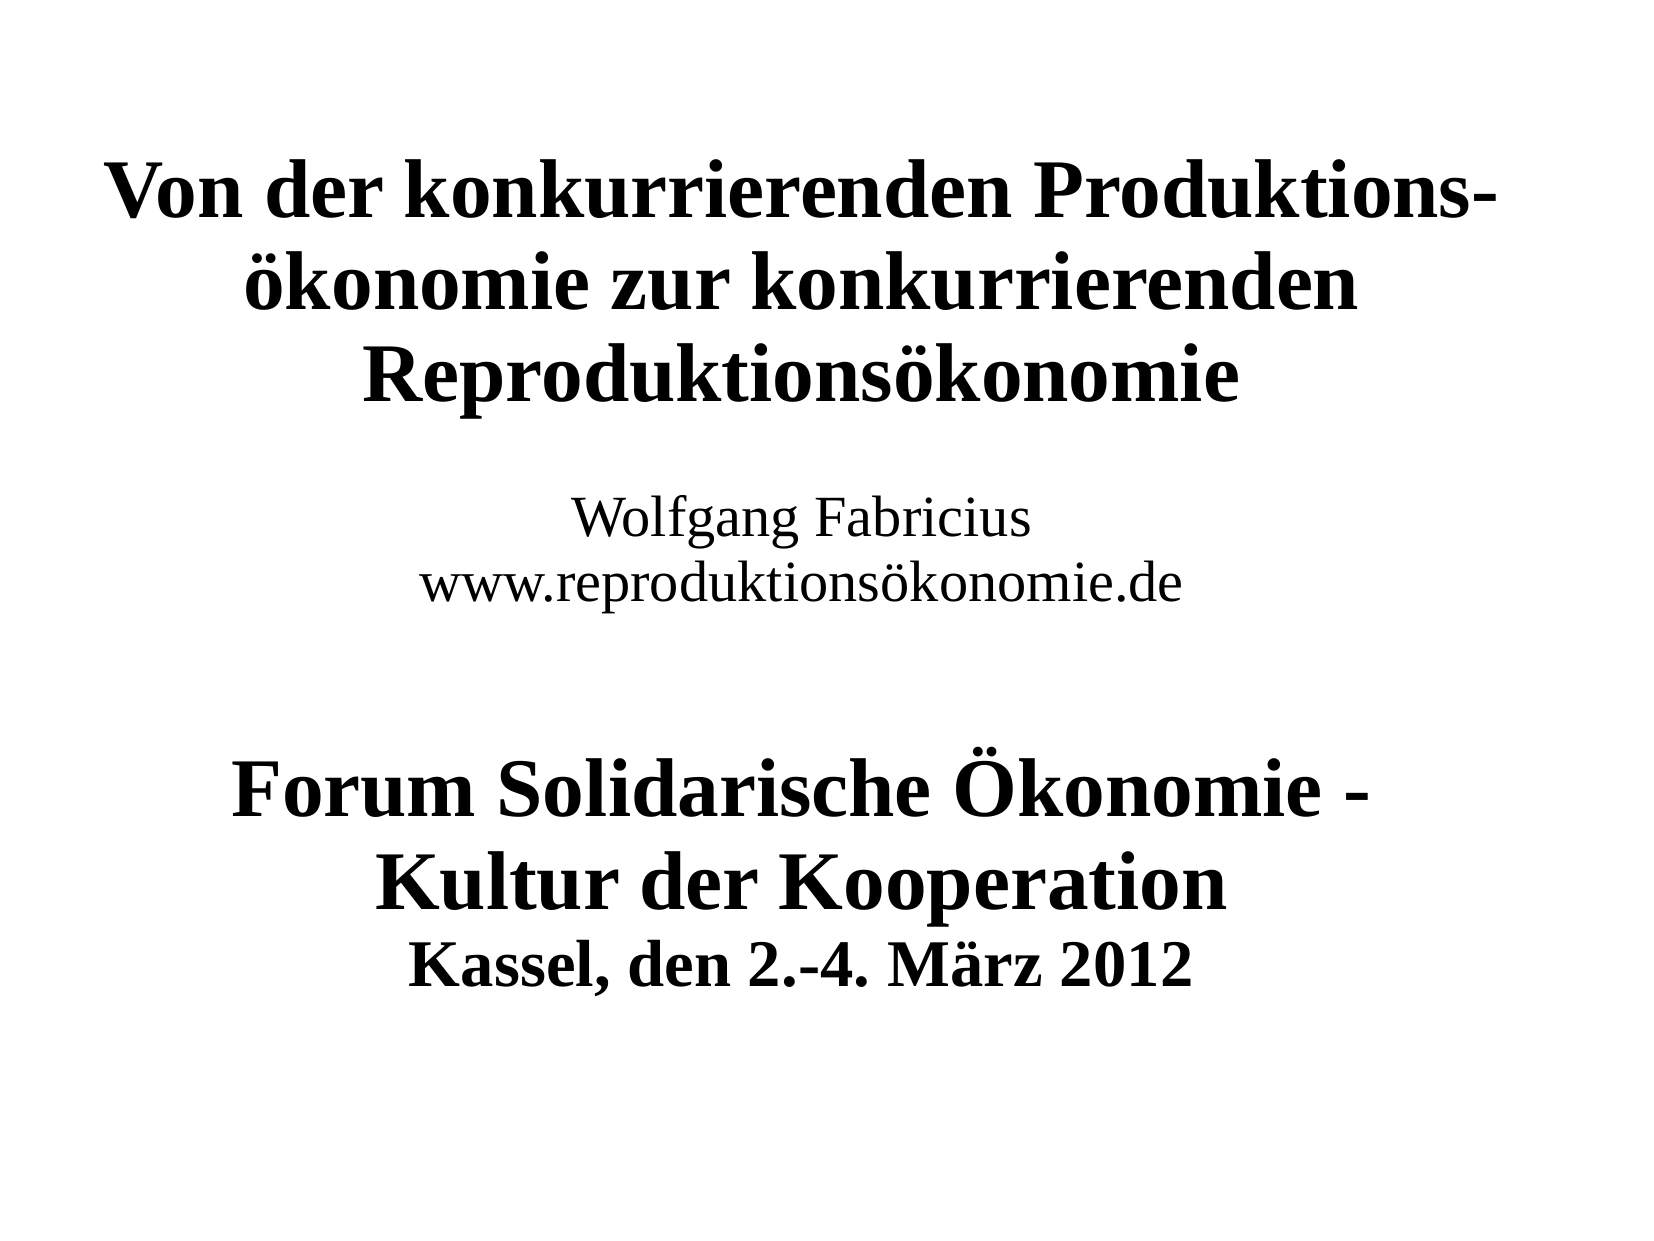

Von der konkurrierenden Produktions- ökonomie zur konkurrierenden
Reproduktionsökonomie
Wolfgang Fabricius
www.reproduktionsökonomie.de
Forum Solidarische Ökonomie -
Kultur der Kooperation
Kassel, den 2.-4. März 2012